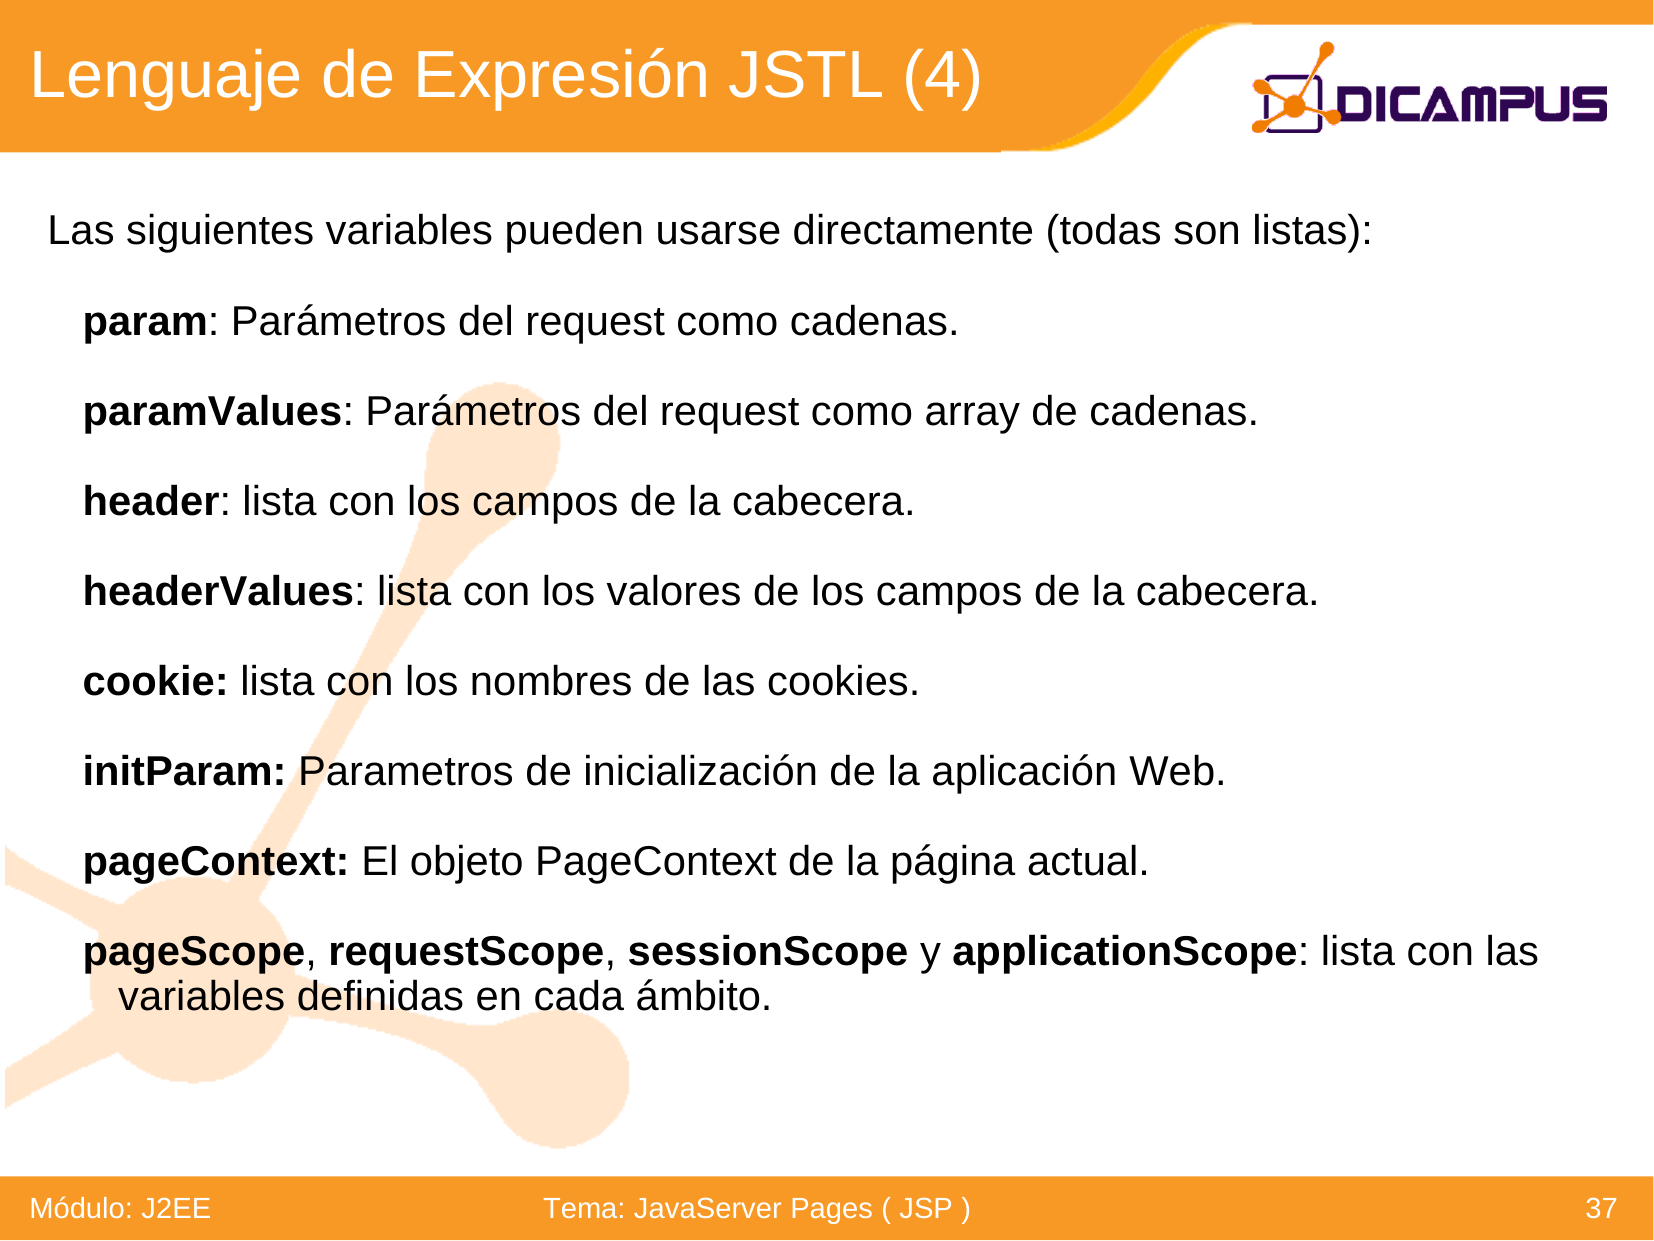

Lenguaje de Expresión JSTL (4)
Las siguientes variables pueden usarse directamente (todas son listas):
param: Parámetros del request como cadenas.
paramValues: Parámetros del request como array de cadenas.
header: lista con los campos de la cabecera.
headerValues: lista con los valores de los campos de la cabecera.
cookie: lista con los nombres de las cookies.
initParam: Parametros de inicialización de la aplicación Web.
pageContext: El objeto PageContext de la página actual.
pageScope, requestScope, sessionScope y applicationScope: lista con las variables definidas en cada ámbito.
Módulo: J2EE
Tema: JavaServer Pages ( JSP )